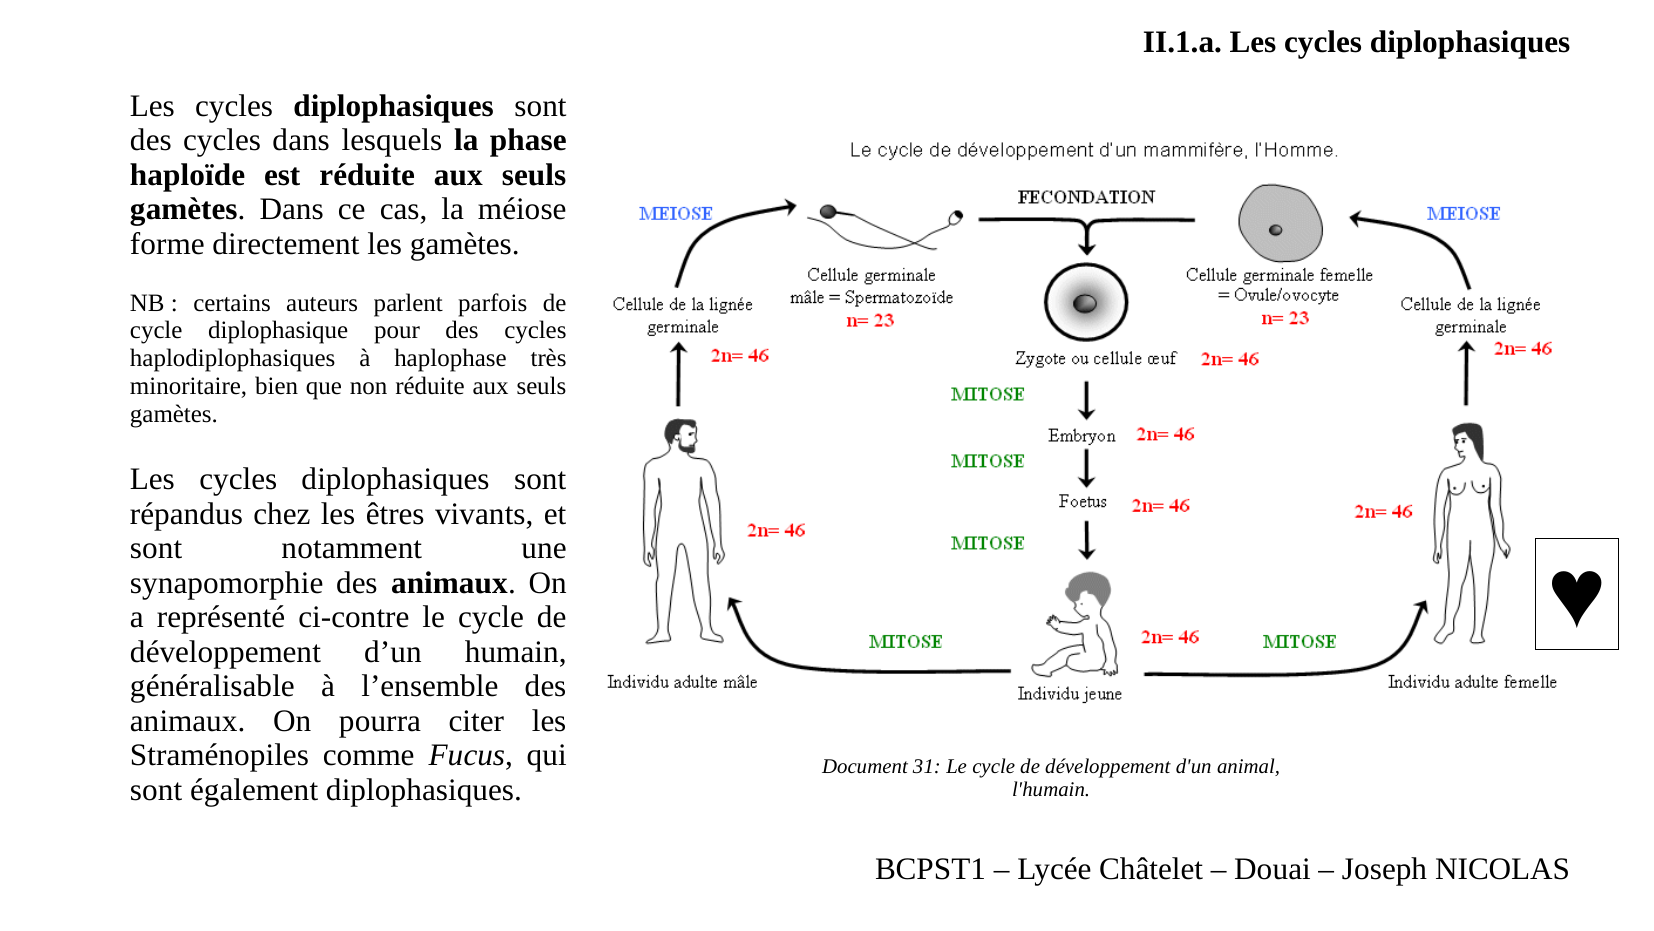

II.1.a. Les cycles diplophasiques
Les cycles diplophasiques sont des cycles dans lesquels la phase haploïde est réduite aux seuls gamètes. Dans ce cas, la méiose forme directement les gamètes.
NB : certains auteurs parlent parfois de cycle diplophasique pour des cycles haplodiplophasiques à haplophase très minoritaire, bien que non réduite aux seuls gamètes.
Les cycles diplophasiques sont répandus chez les êtres vivants, et sont notamment une synapomorphie des animaux. On a représenté ci-contre le cycle de développement d’un humain, généralisable à l’ensemble des animaux. On pourra citer les Straménopiles comme Fucus, qui sont également diplophasiques.
♥
Document 31: Le cycle de développement d'un animal, l'humain.
BCPST1 – Lycée Châtelet – Douai – Joseph NICOLAS